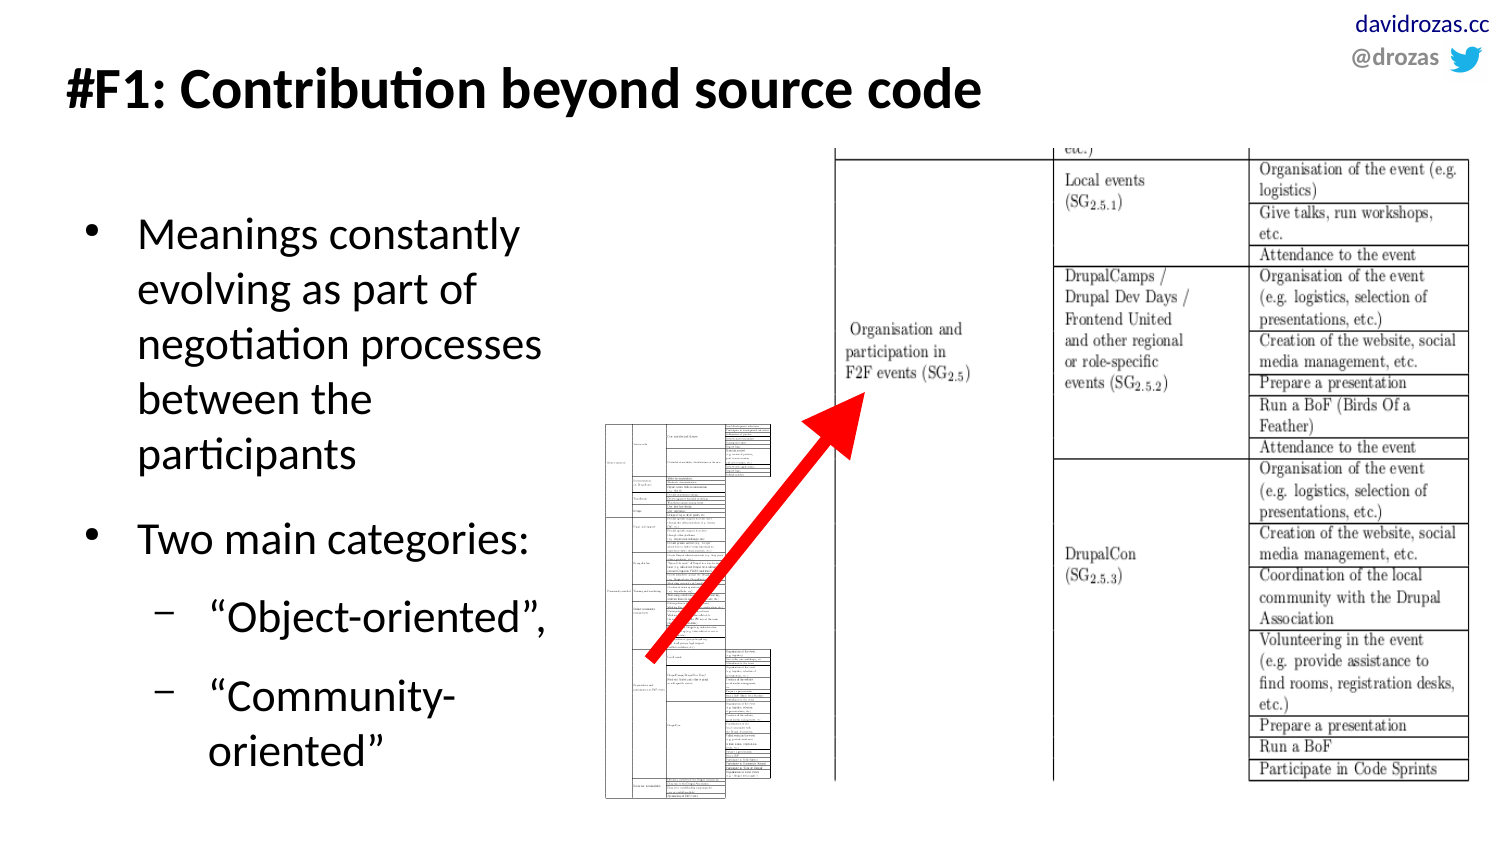

davidrozas.cc
@drozas
# #F1: Contribution beyond source code
Meanings constantly evolving as part of negotiation processes between the participants
Two main categories:
“Object-oriented”,
“Community-oriented”